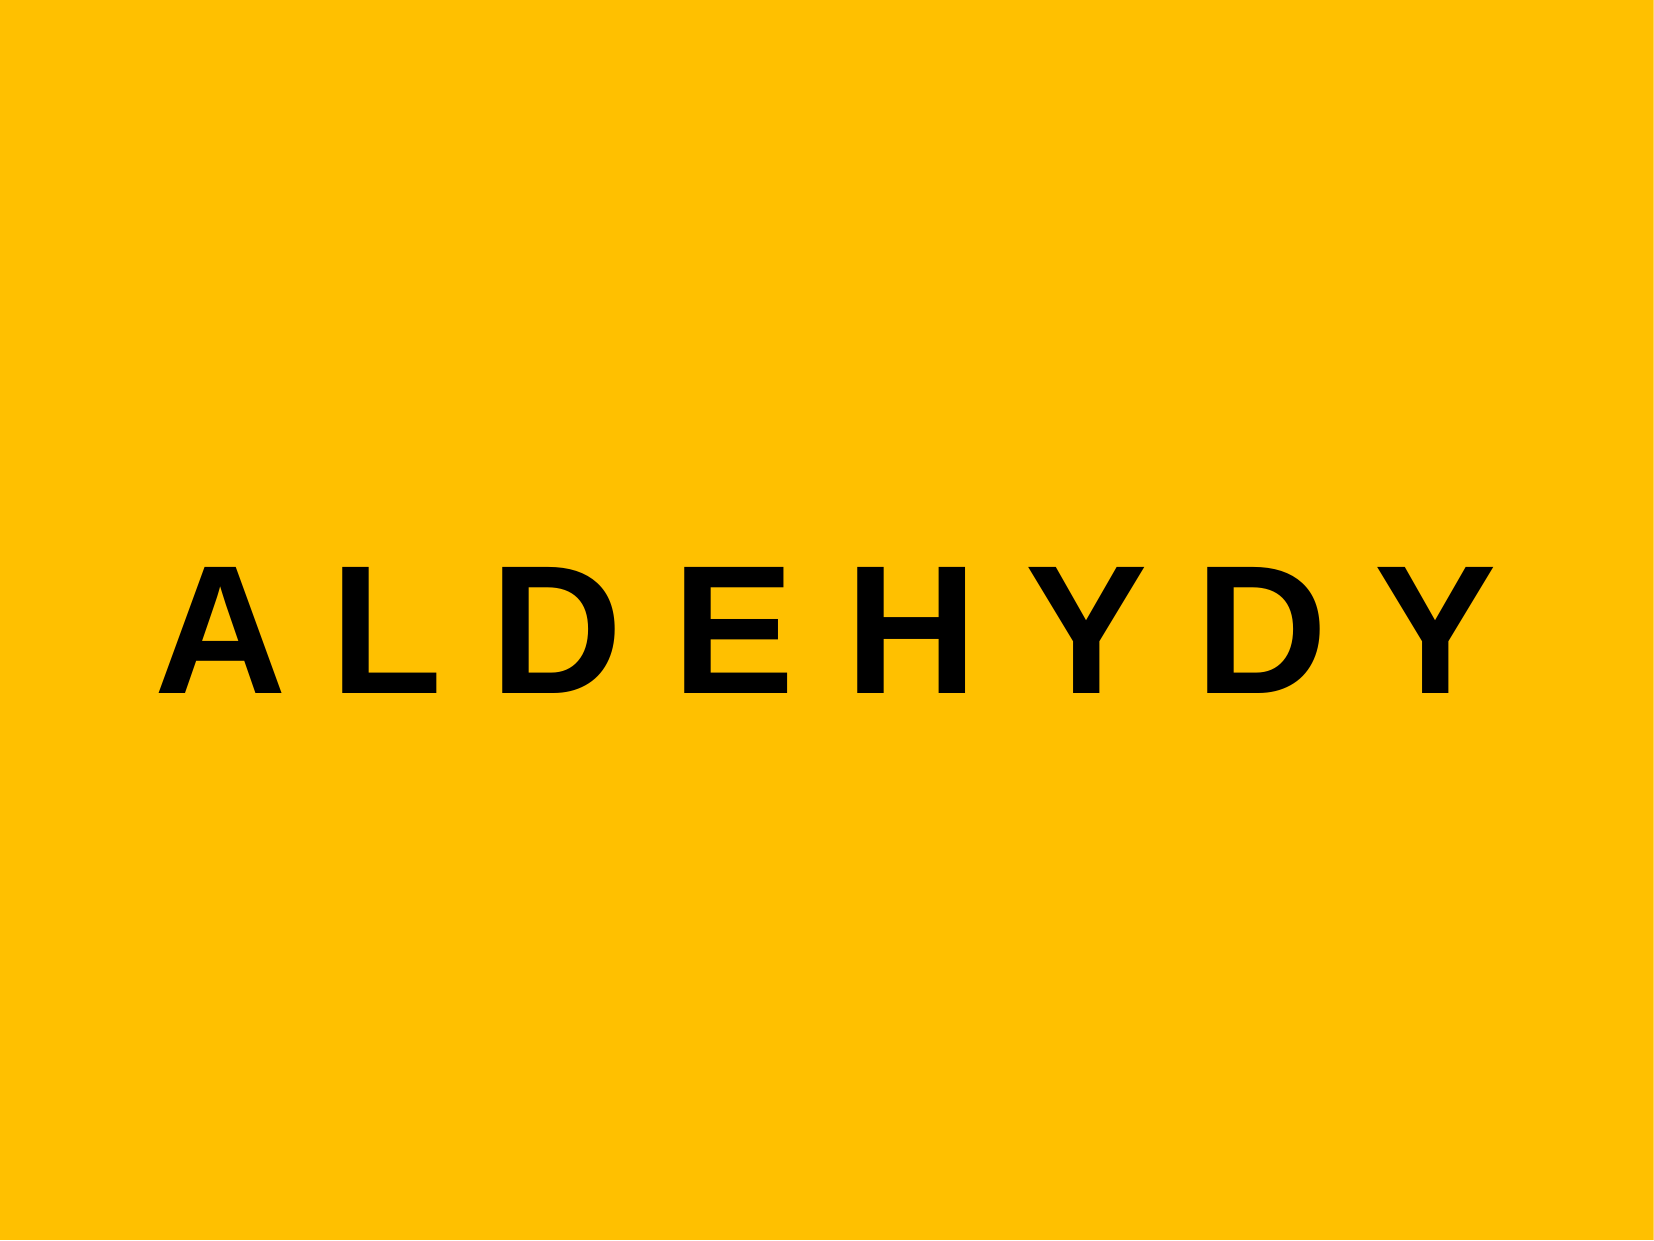

# A L D E H Y D Y